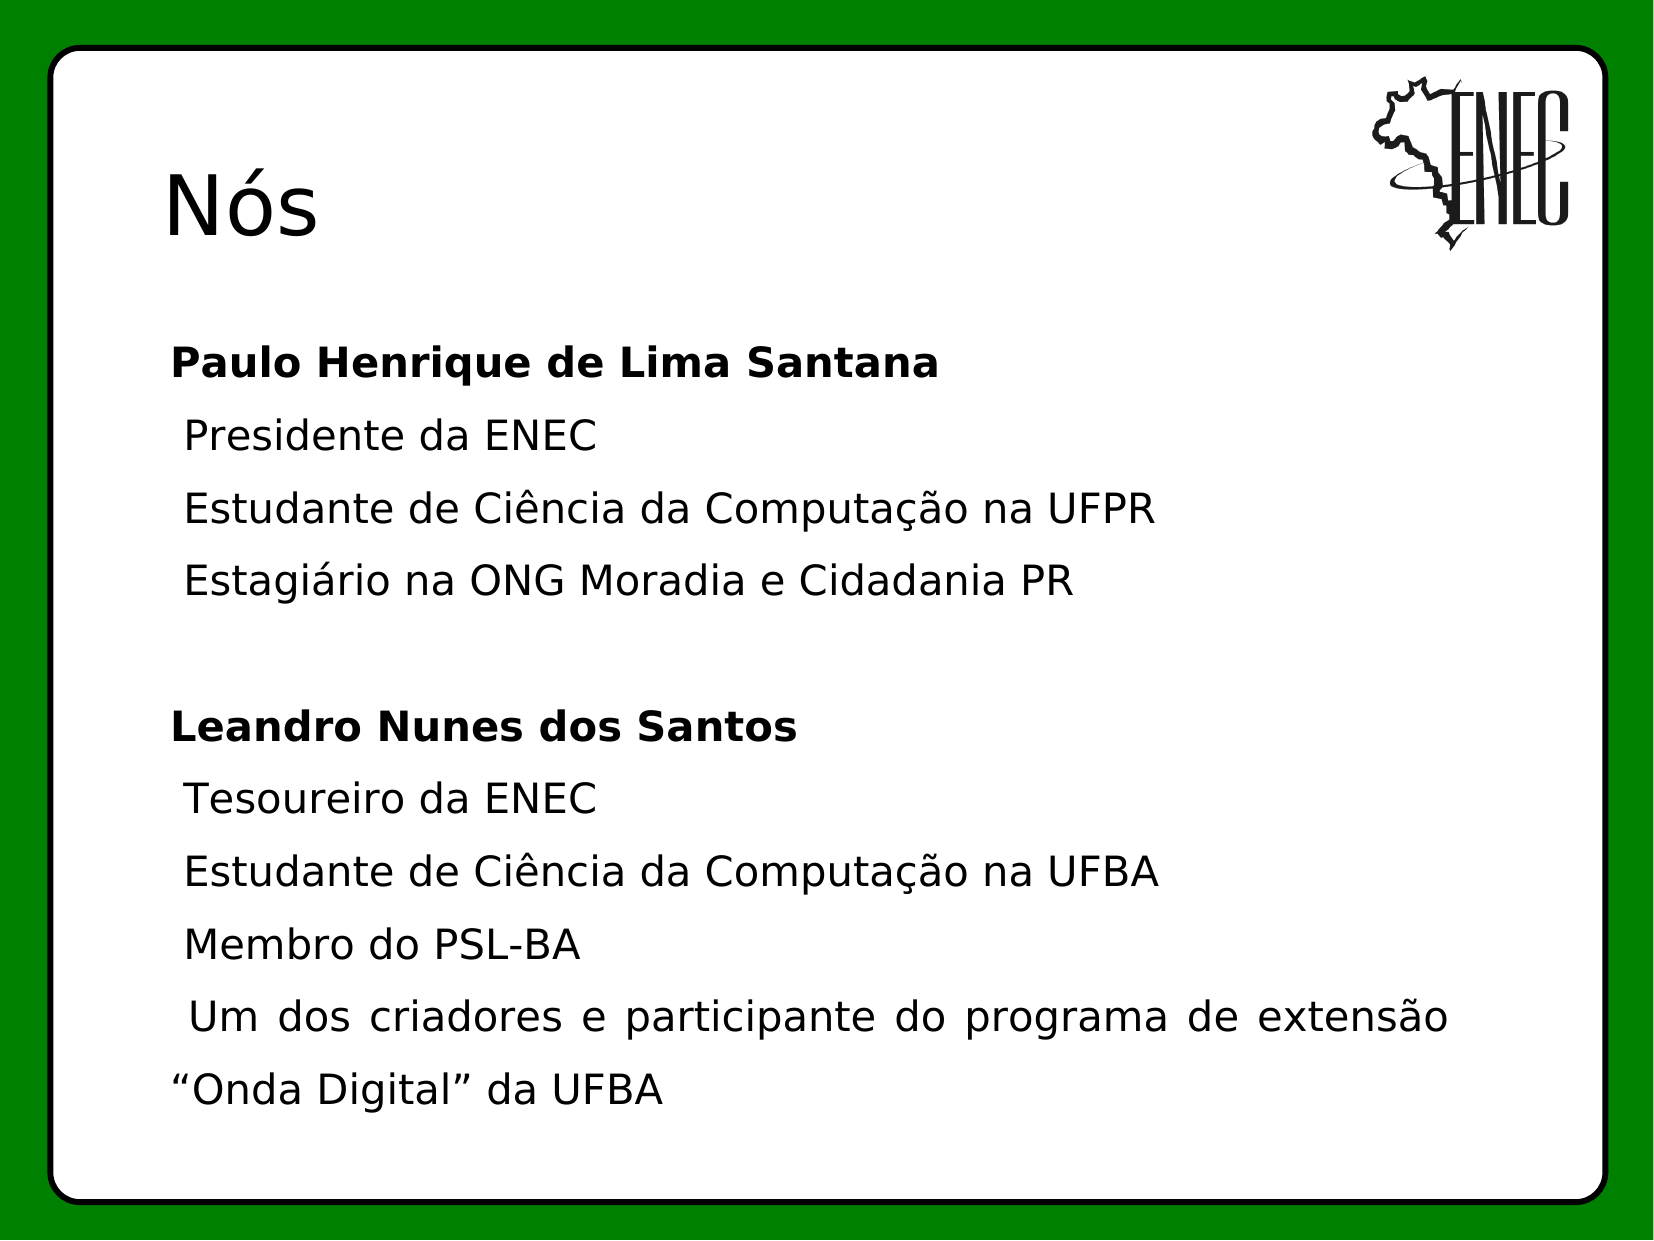

Nós
# Paulo Henrique de Lima Santana
 Presidente da ENEC
 Estudante de Ciência da Computação na UFPR
 Estagiário na ONG Moradia e Cidadania PR
Leandro Nunes dos Santos
 Tesoureiro da ENEC
 Estudante de Ciência da Computação na UFBA
 Membro do PSL-BA
 Um dos criadores e participante do programa de extensão “Onda Digital” da UFBA